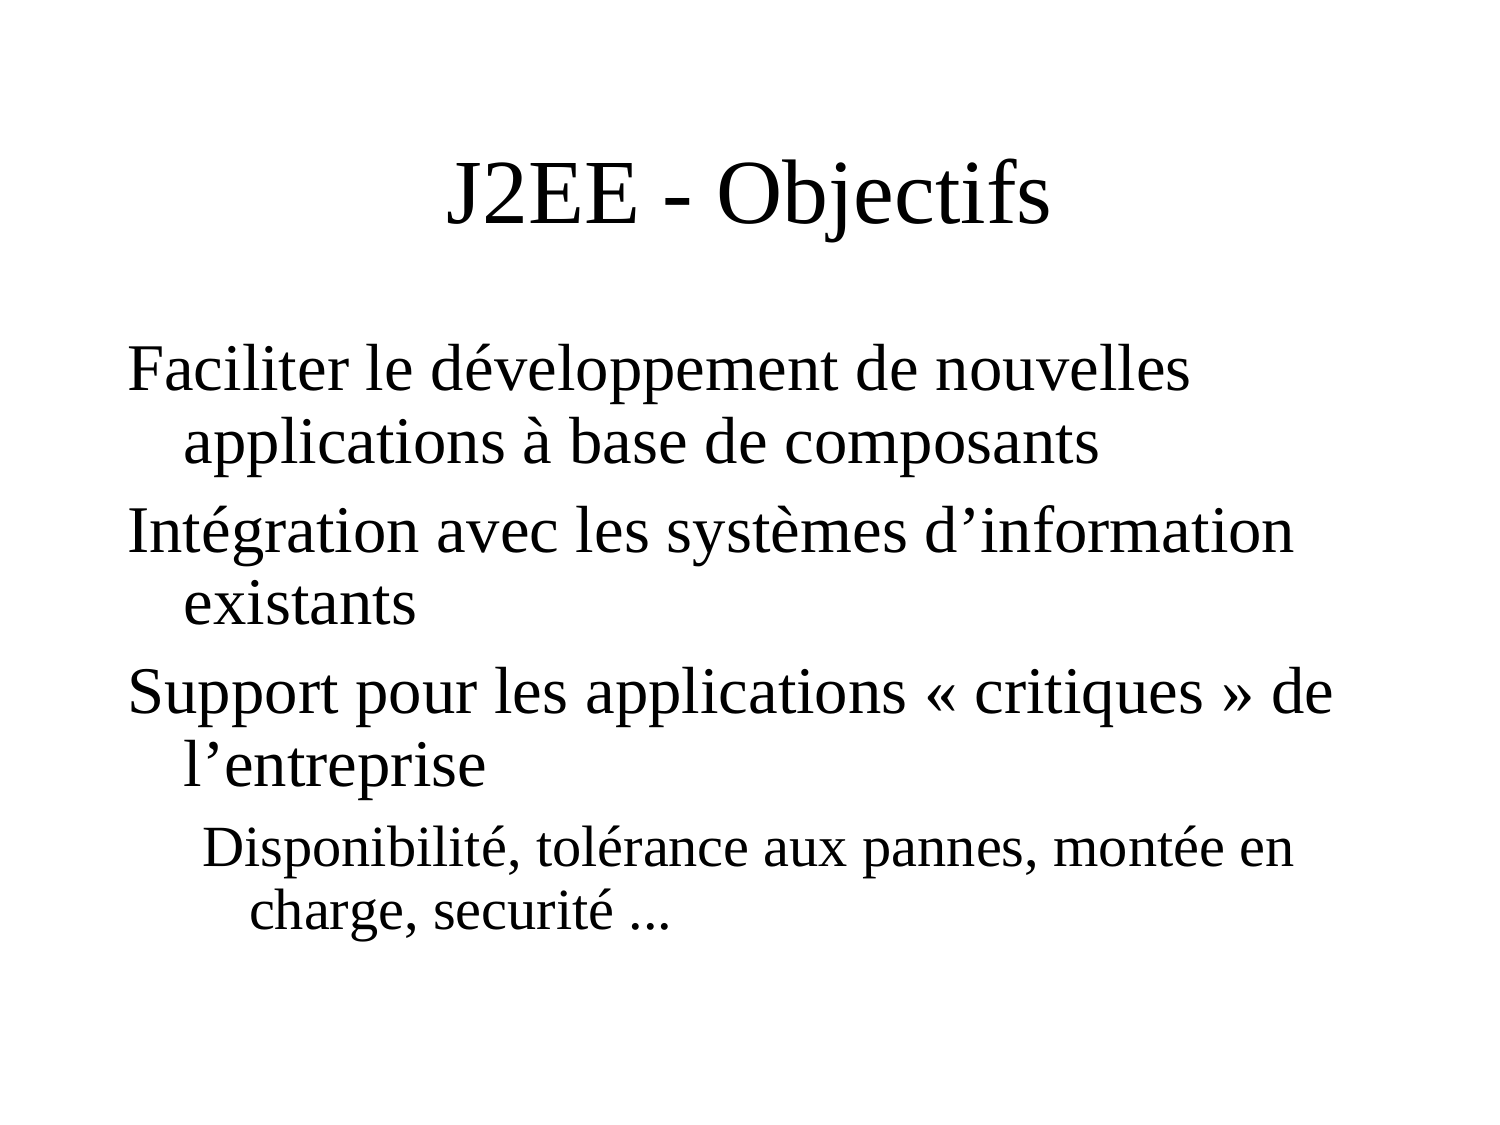

# J2EE - Objectifs
Faciliter le développement de nouvelles applications à base de composants
Intégration avec les systèmes d’information existants
Support pour les applications « critiques » de l’entreprise
Disponibilité, tolérance aux pannes, montée en charge, securité ...